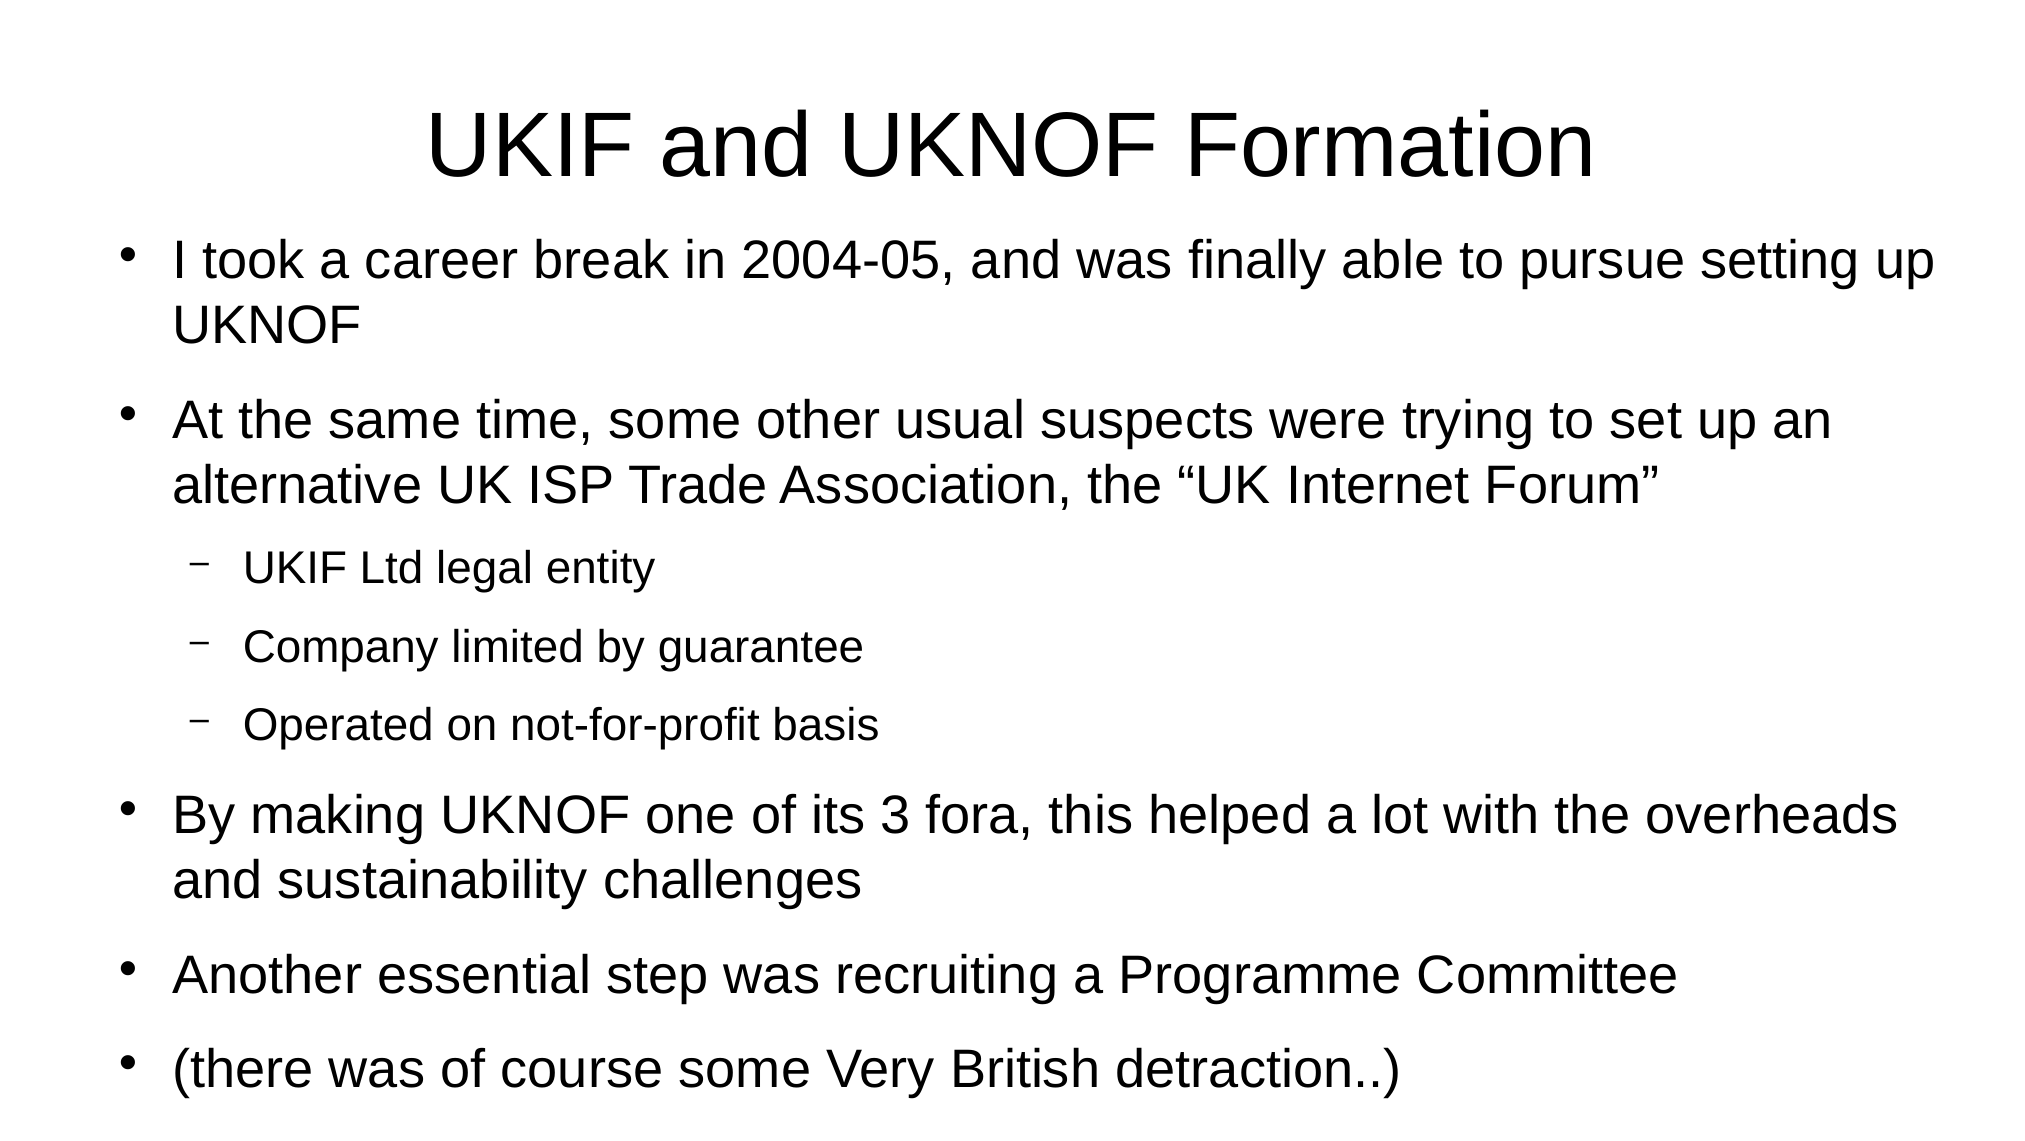

# UKIF and UKNOF Formation
I took a career break in 2004-05, and was finally able to pursue setting up UKNOF
At the same time, some other usual suspects were trying to set up an alternative UK ISP Trade Association, the “UK Internet Forum”
UKIF Ltd legal entity
Company limited by guarantee
Operated on not-for-profit basis
By making UKNOF one of its 3 fora, this helped a lot with the overheads and sustainability challenges
Another essential step was recruiting a Programme Committee
(there was of course some Very British detraction..)